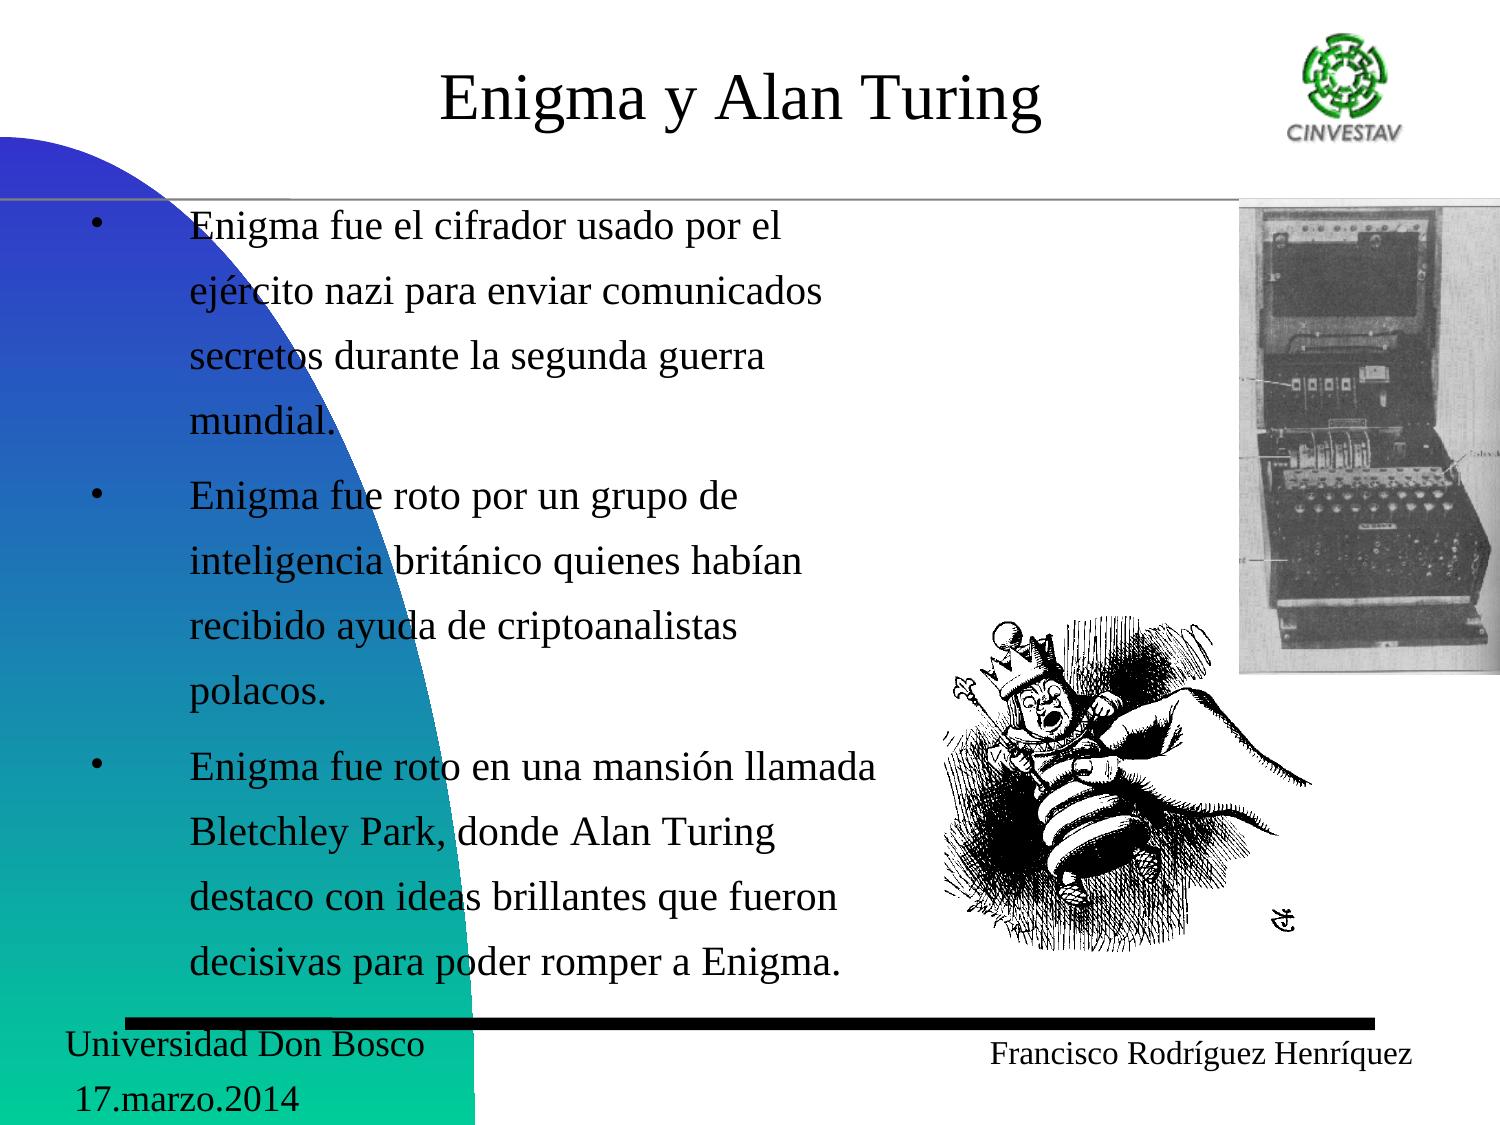

Enigma y Alan Turing
Enigma fue el cifrador usado por el ejército nazi para enviar comunicados secretos durante la segunda guerra mundial.
Enigma fue roto por un grupo de inteligencia británico quienes habían recibido ayuda de criptoanalistas polacos.
Enigma fue roto en una mansión llamada Bletchley Park, donde Alan Turing destaco con ideas brillantes que fueron decisivas para poder romper a Enigma.